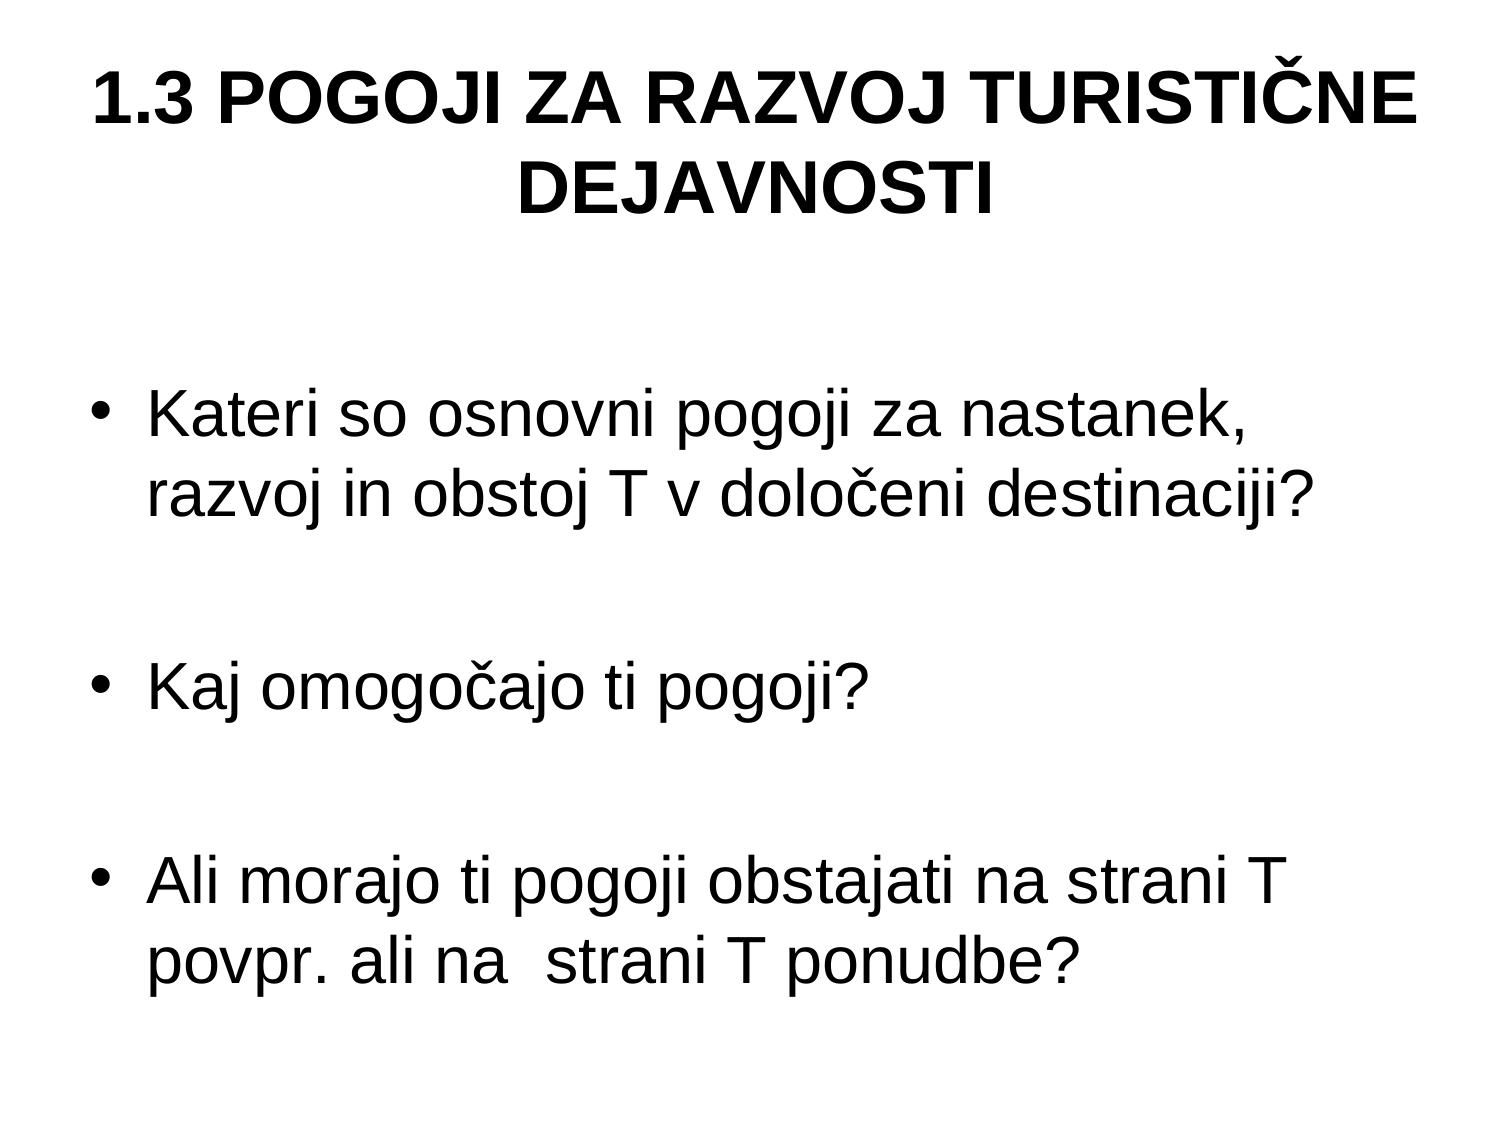

# 1.3 POGOJI ZA RAZVOJ TURISTIČNE DEJAVNOSTI
Kateri so osnovni pogoji za nastanek, razvoj in obstoj T v določeni destinaciji?
Kaj omogočajo ti pogoji?
Ali morajo ti pogoji obstajati na strani T povpr. ali na strani T ponudbe?